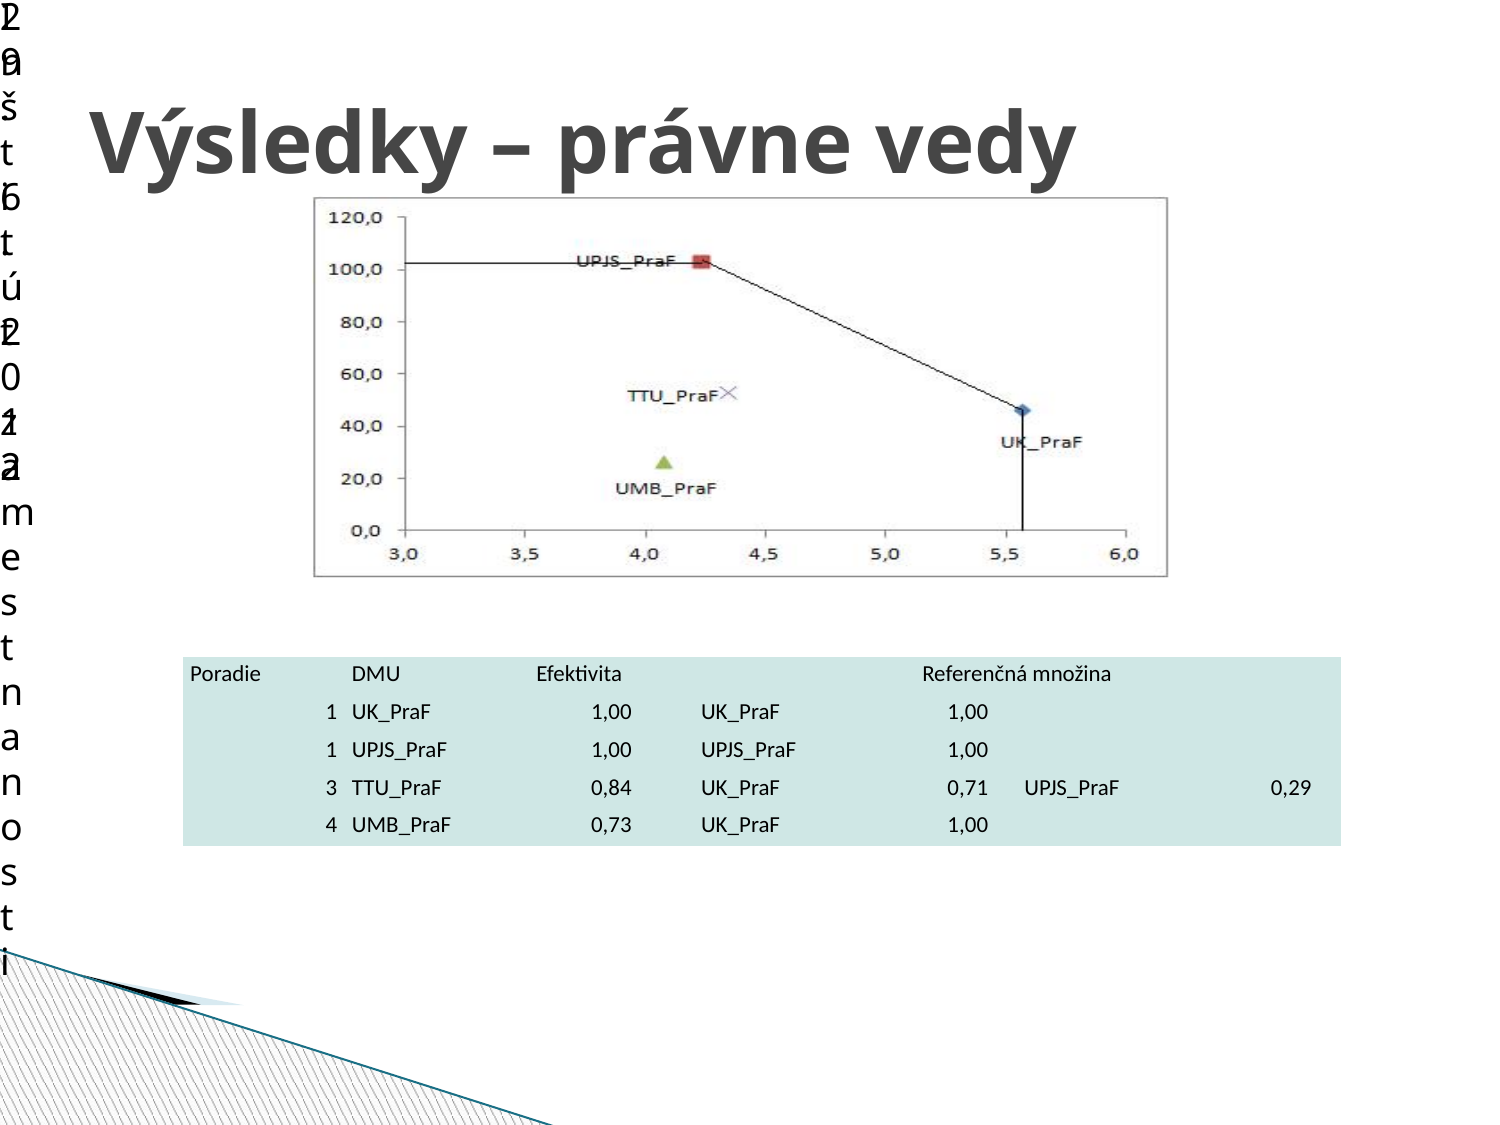

29. 6. 2012
Inštitút zamestnanosti
# Výsledky – právne vedy
| Poradie | DMU | Efektivita | Referenčná množina | | | |
| --- | --- | --- | --- | --- | --- | --- |
| 1 | UK\_PraF | 1,00 | UK\_PraF | 1,00 | | |
| 1 | UPJS\_PraF | 1,00 | UPJS\_PraF | 1,00 | | |
| 3 | TTU\_PraF | 0,84 | UK\_PraF | 0,71 | UPJS\_PraF | 0,29 |
| 4 | UMB\_PraF | 0,73 | UK\_PraF | 1,00 | | |